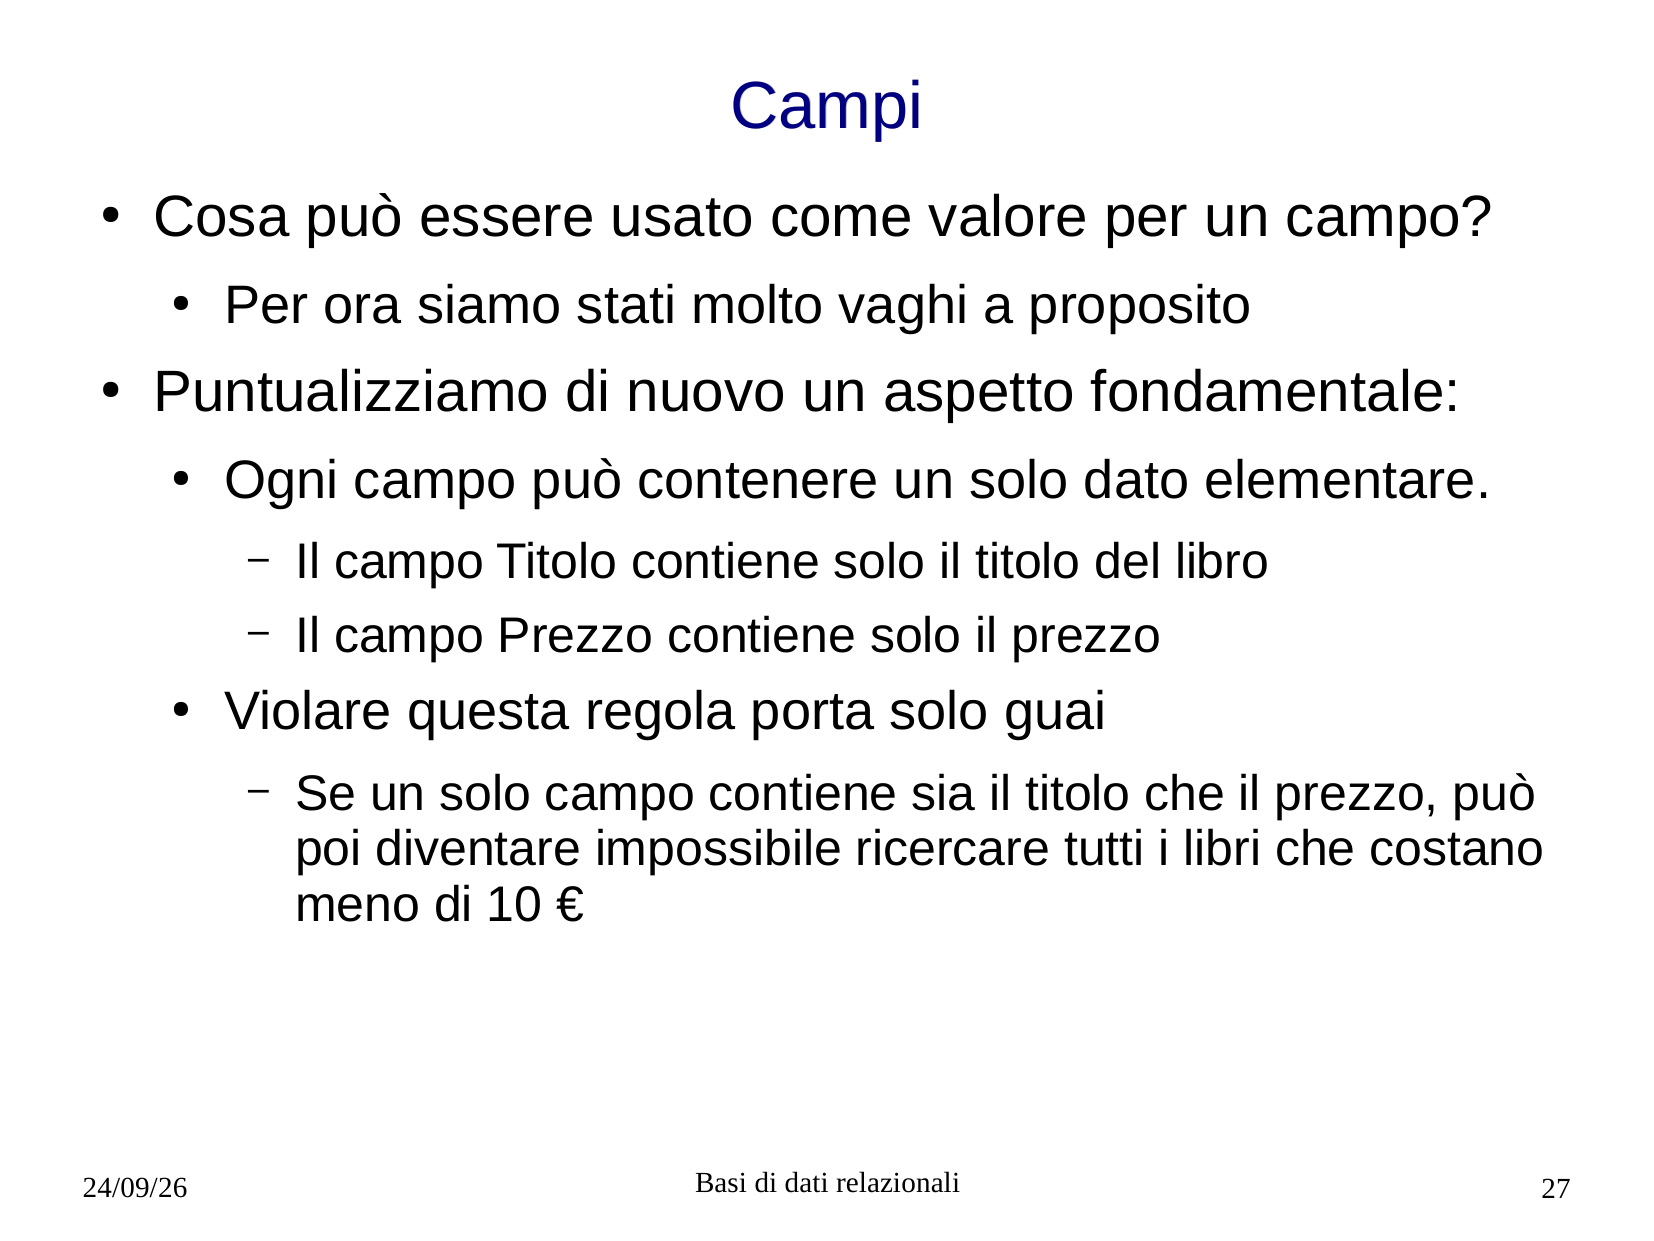

# Campi
Cosa può essere usato come valore per un campo?
Per ora siamo stati molto vaghi a proposito
Puntualizziamo di nuovo un aspetto fondamentale:
Ogni campo può contenere un solo dato elementare.
Il campo Titolo contiene solo il titolo del libro
Il campo Prezzo contiene solo il prezzo
Violare questa regola porta solo guai
Se un solo campo contiene sia il titolo che il prezzo, può poi diventare impossibile ricercare tutti i libri che costano meno di 10 €